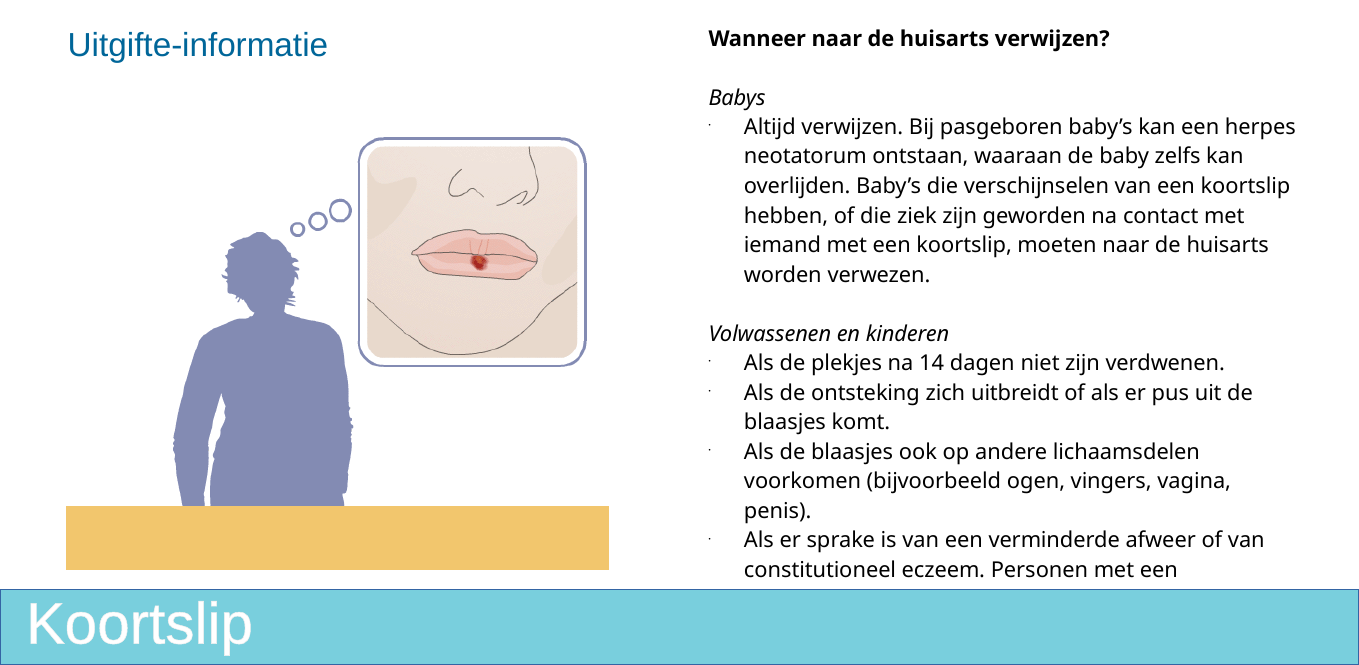

Wanneer naar de huisarts verwijzen?
Babys
Altijd verwijzen. Bij pasgeboren baby’s kan een herpes neotatorum ontstaan, waaraan de baby zelfs kan overlijden. Baby’s die verschijnselen van een koortslip hebben, of die ziek zijn geworden na contact met iemand met een koortslip, moeten naar de huisarts worden verwezen.
Volwassenen en kinderen
Als de plekjes na 14 dagen niet zijn verdwenen.
Als de ontsteking zich uitbreidt of als er pus uit de blaasjes komt.
Als de blaasjes ook op andere lichaamsdelen voorkomen (bijvoorbeeld ogen, vingers, vagina, penis).
Als er sprake is van een verminderde afweer of van constitutioneel eczeem. Personen met een verminderde afweer kunnen vaker, langer en in ernstiger mate last hebben van een koortslip. Bij constitutioneel eczeem kan een koortslip in zeldzame gevallen leiden tot een eczema herpeticum.
# Uitgifte-informatie
02 zelfzorg Acne
Koortslip